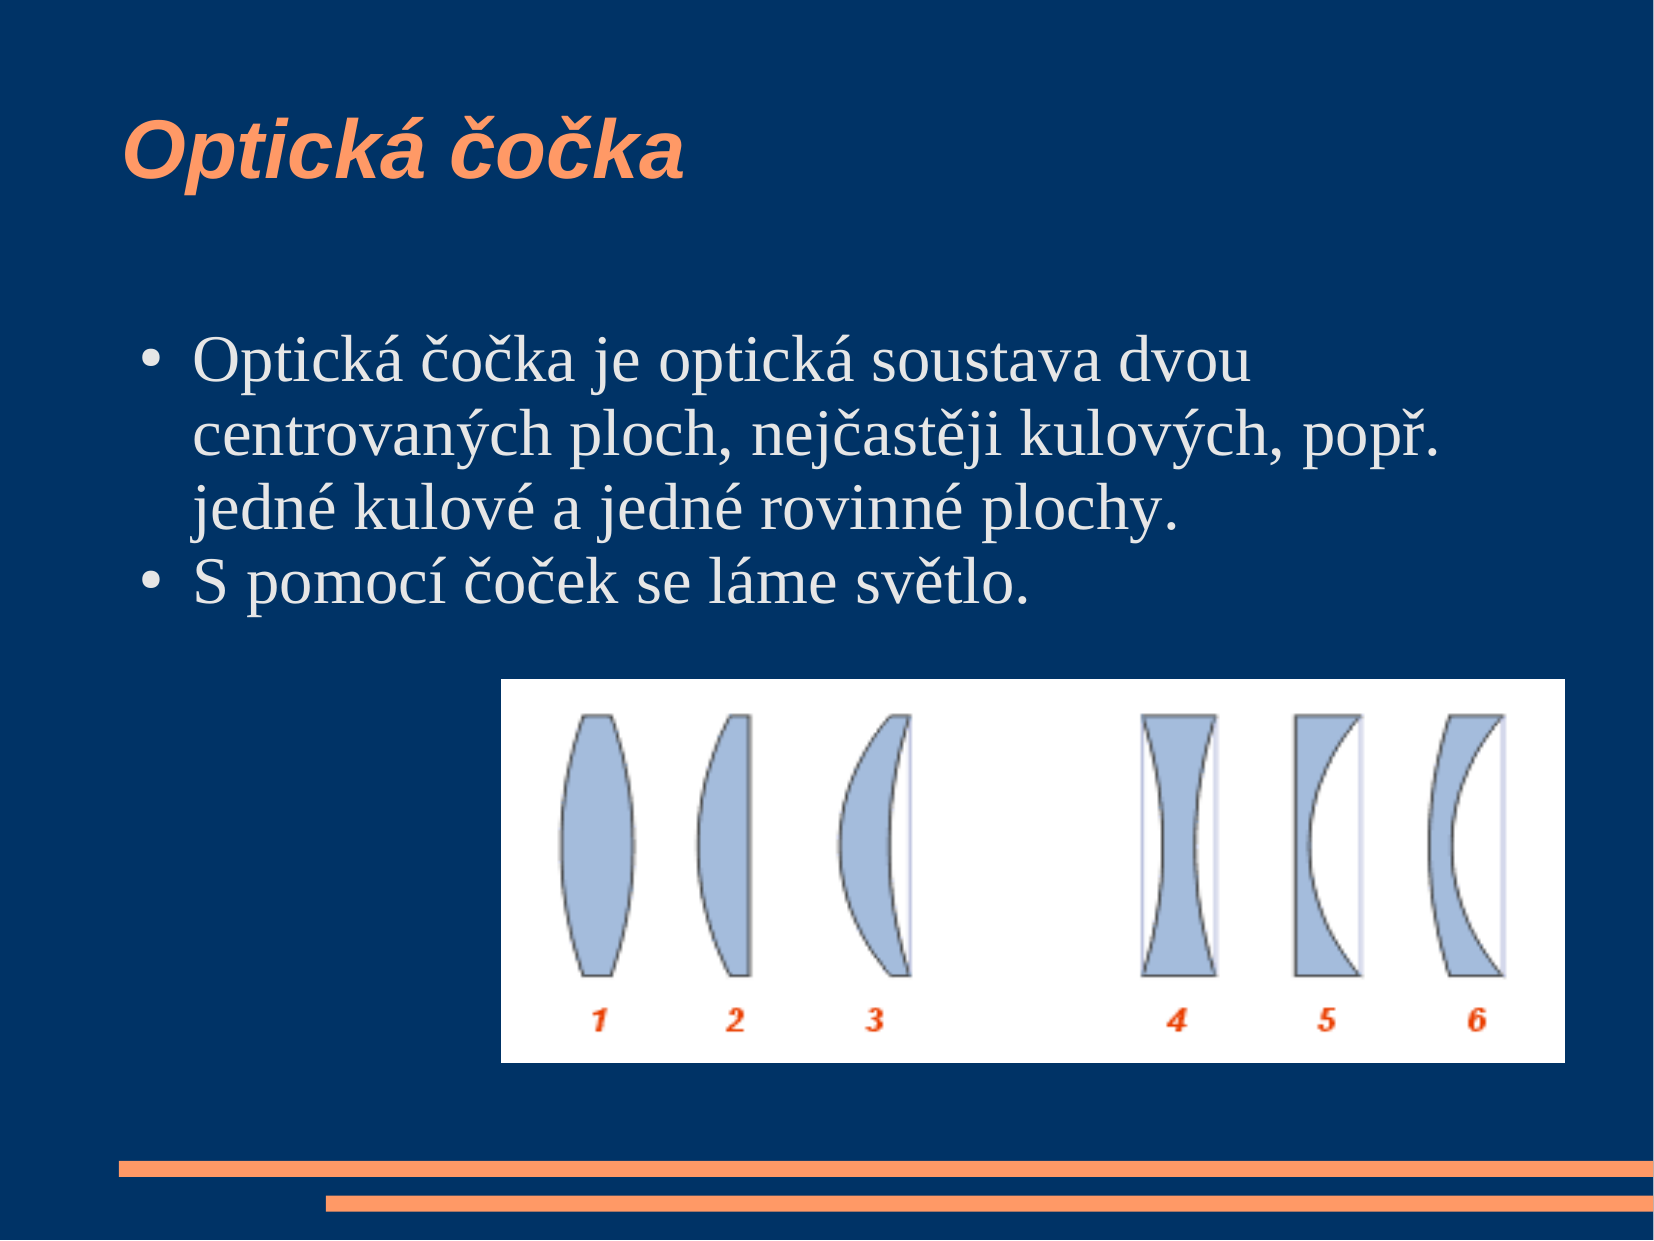

# Optická čočka
Optická čočka je optická soustava dvou centrovaných ploch, nejčastěji kulových, popř. jedné kulové a jedné rovinné plochy.
S pomocí čoček se láme světlo.